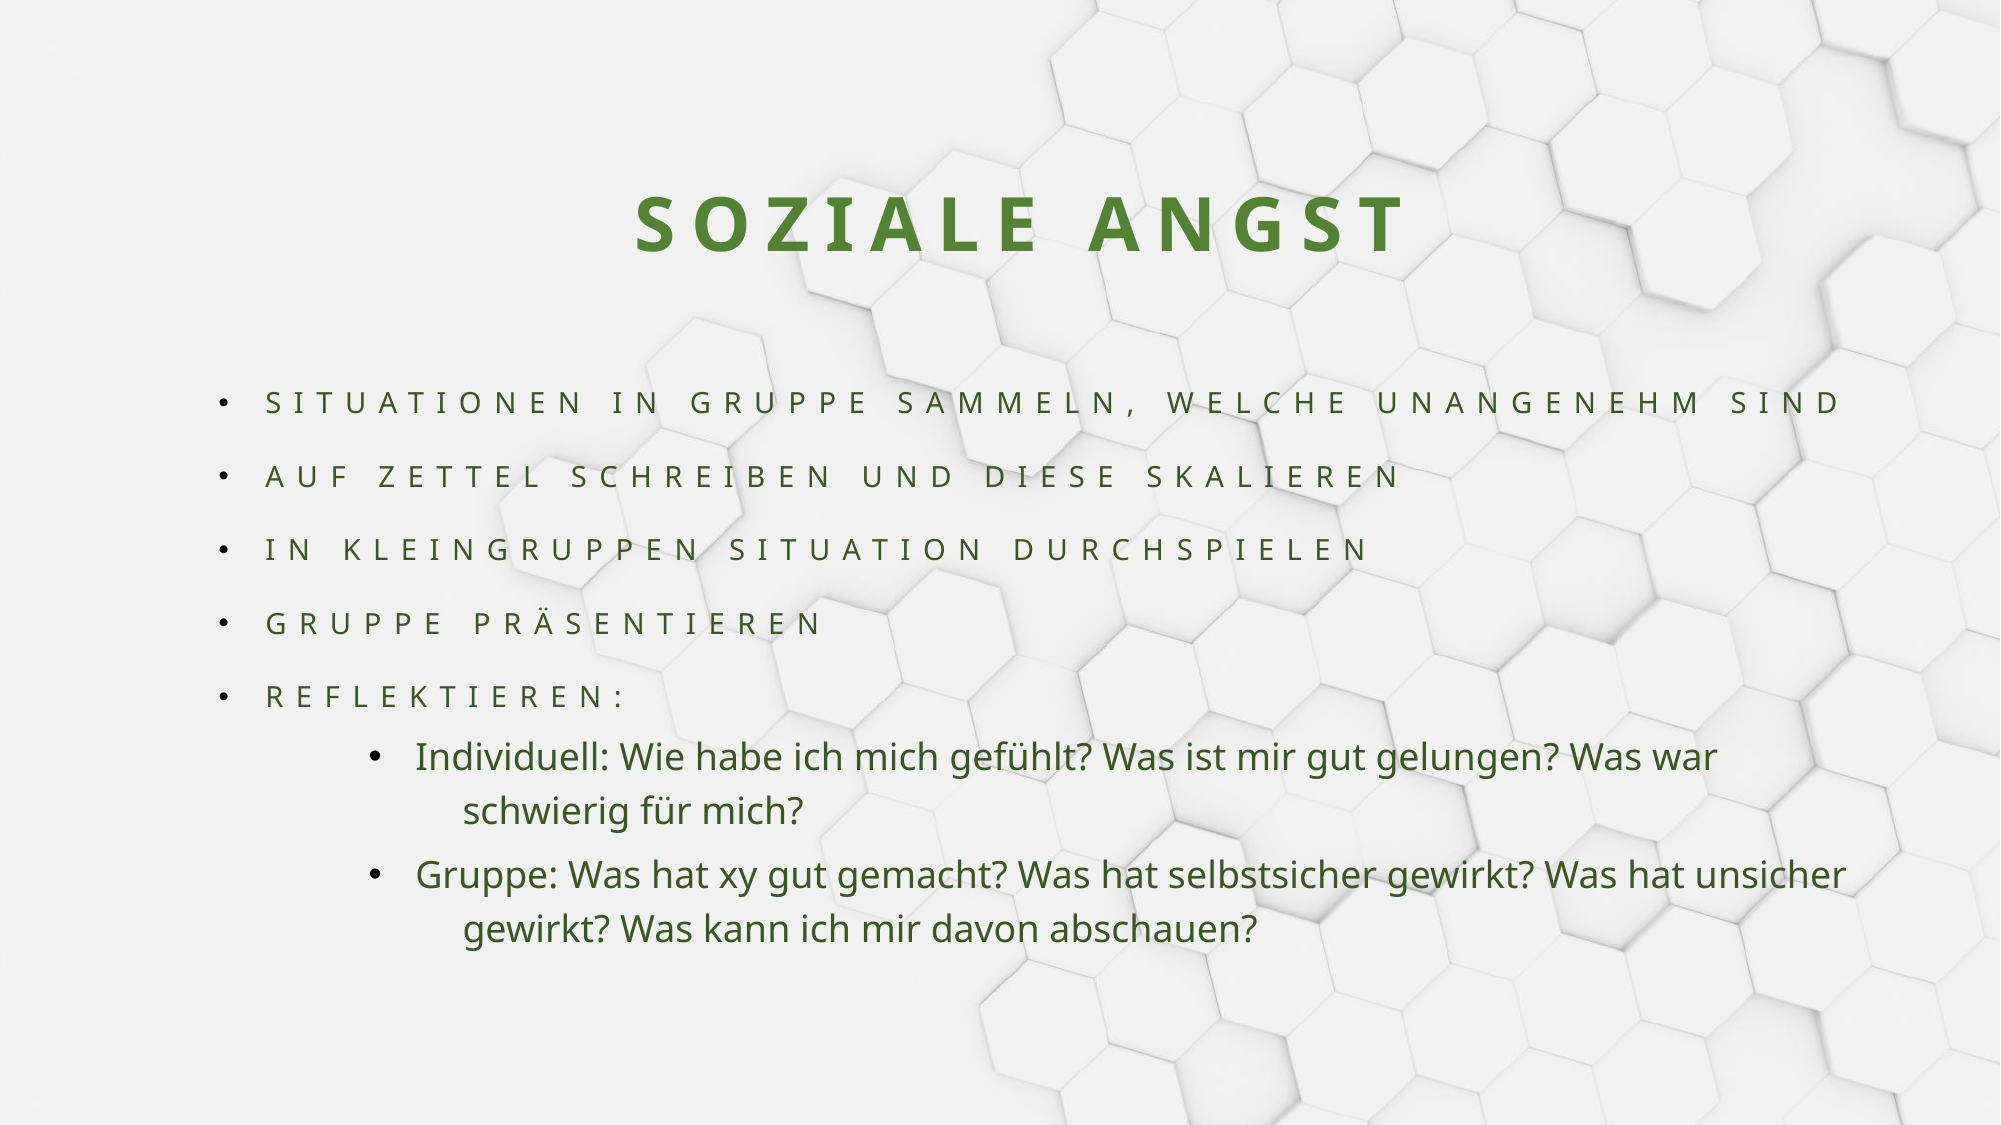

# Soziale Angst
Situationen in Gruppe sammeln, welche unangenehm sind
Auf Zettel schreiben und diese skalieren
In Kleingruppen Situation durchspielen
Gruppe präsentieren
Reflektieren:
Individuell: Wie habe ich mich gefühlt? Was ist mir gut gelungen? Was war schwierig für mich?
Gruppe: Was hat xy gut gemacht? Was hat selbstsicher gewirkt? Was hat unsicher gewirkt? Was kann ich mir davon abschauen?